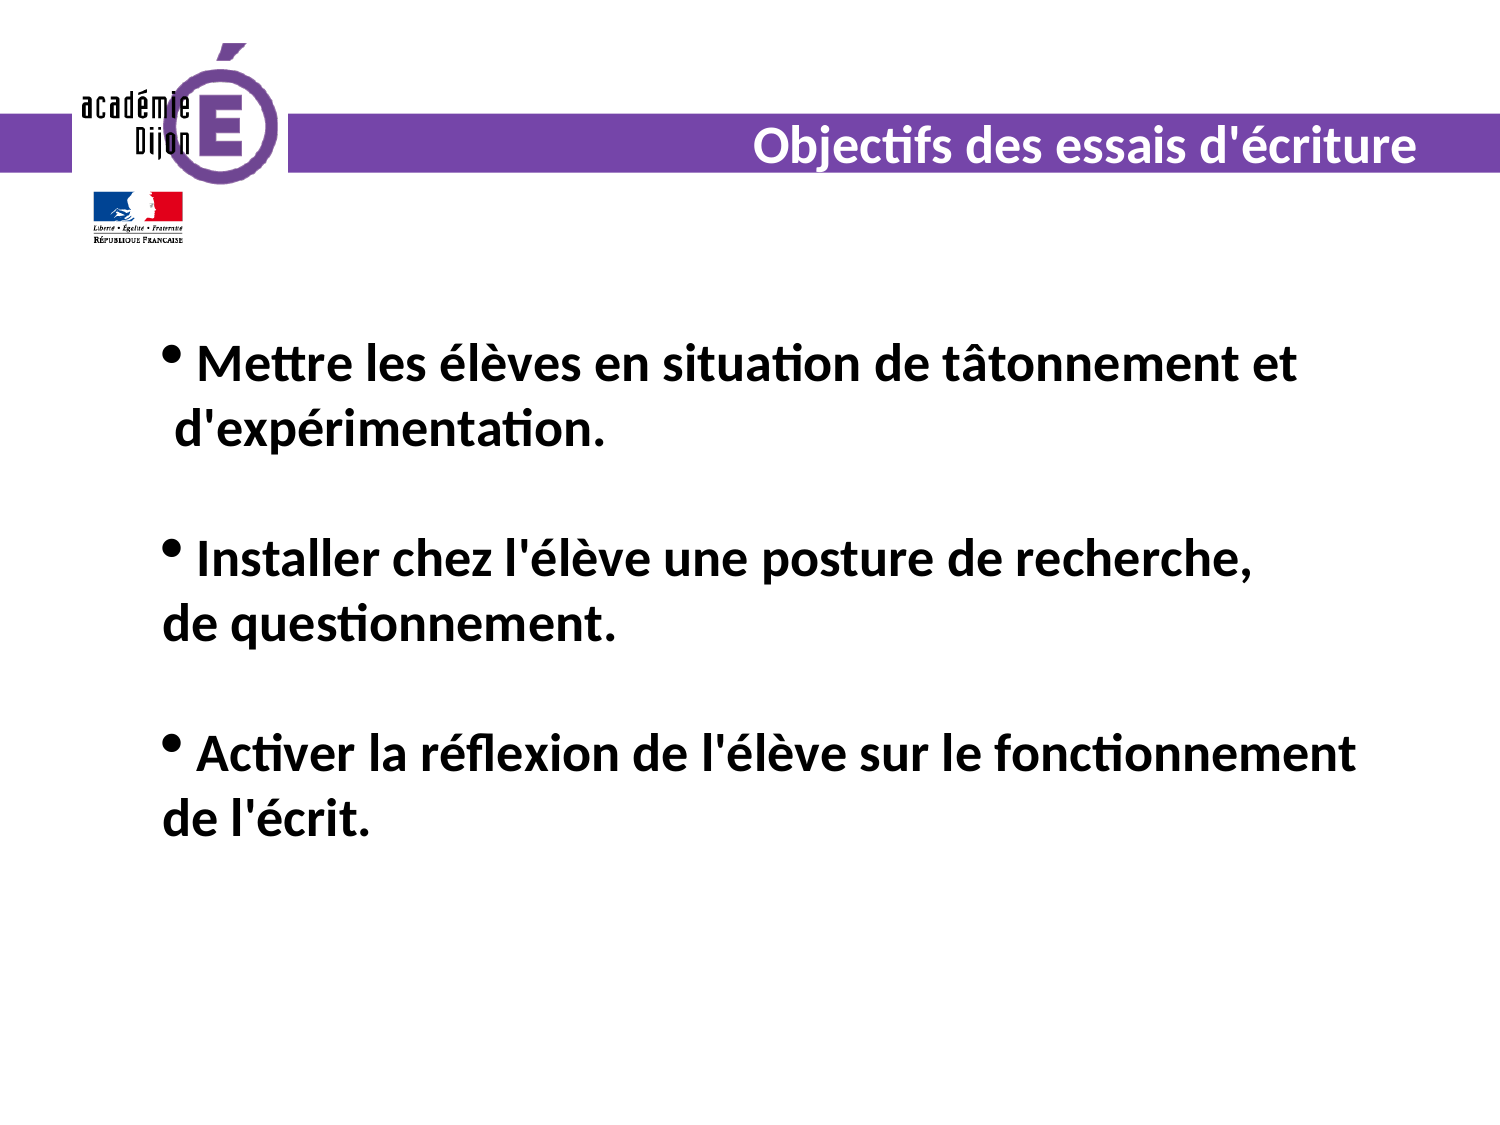

Objectifs des essais d'écriture
 Mettre les élèves en situation de tâtonnement et
 d'expérimentation.
 Installer chez l'élève une posture de recherche,
de questionnement.
 Activer la réflexion de l'élève sur le fonctionnement
de l'écrit.